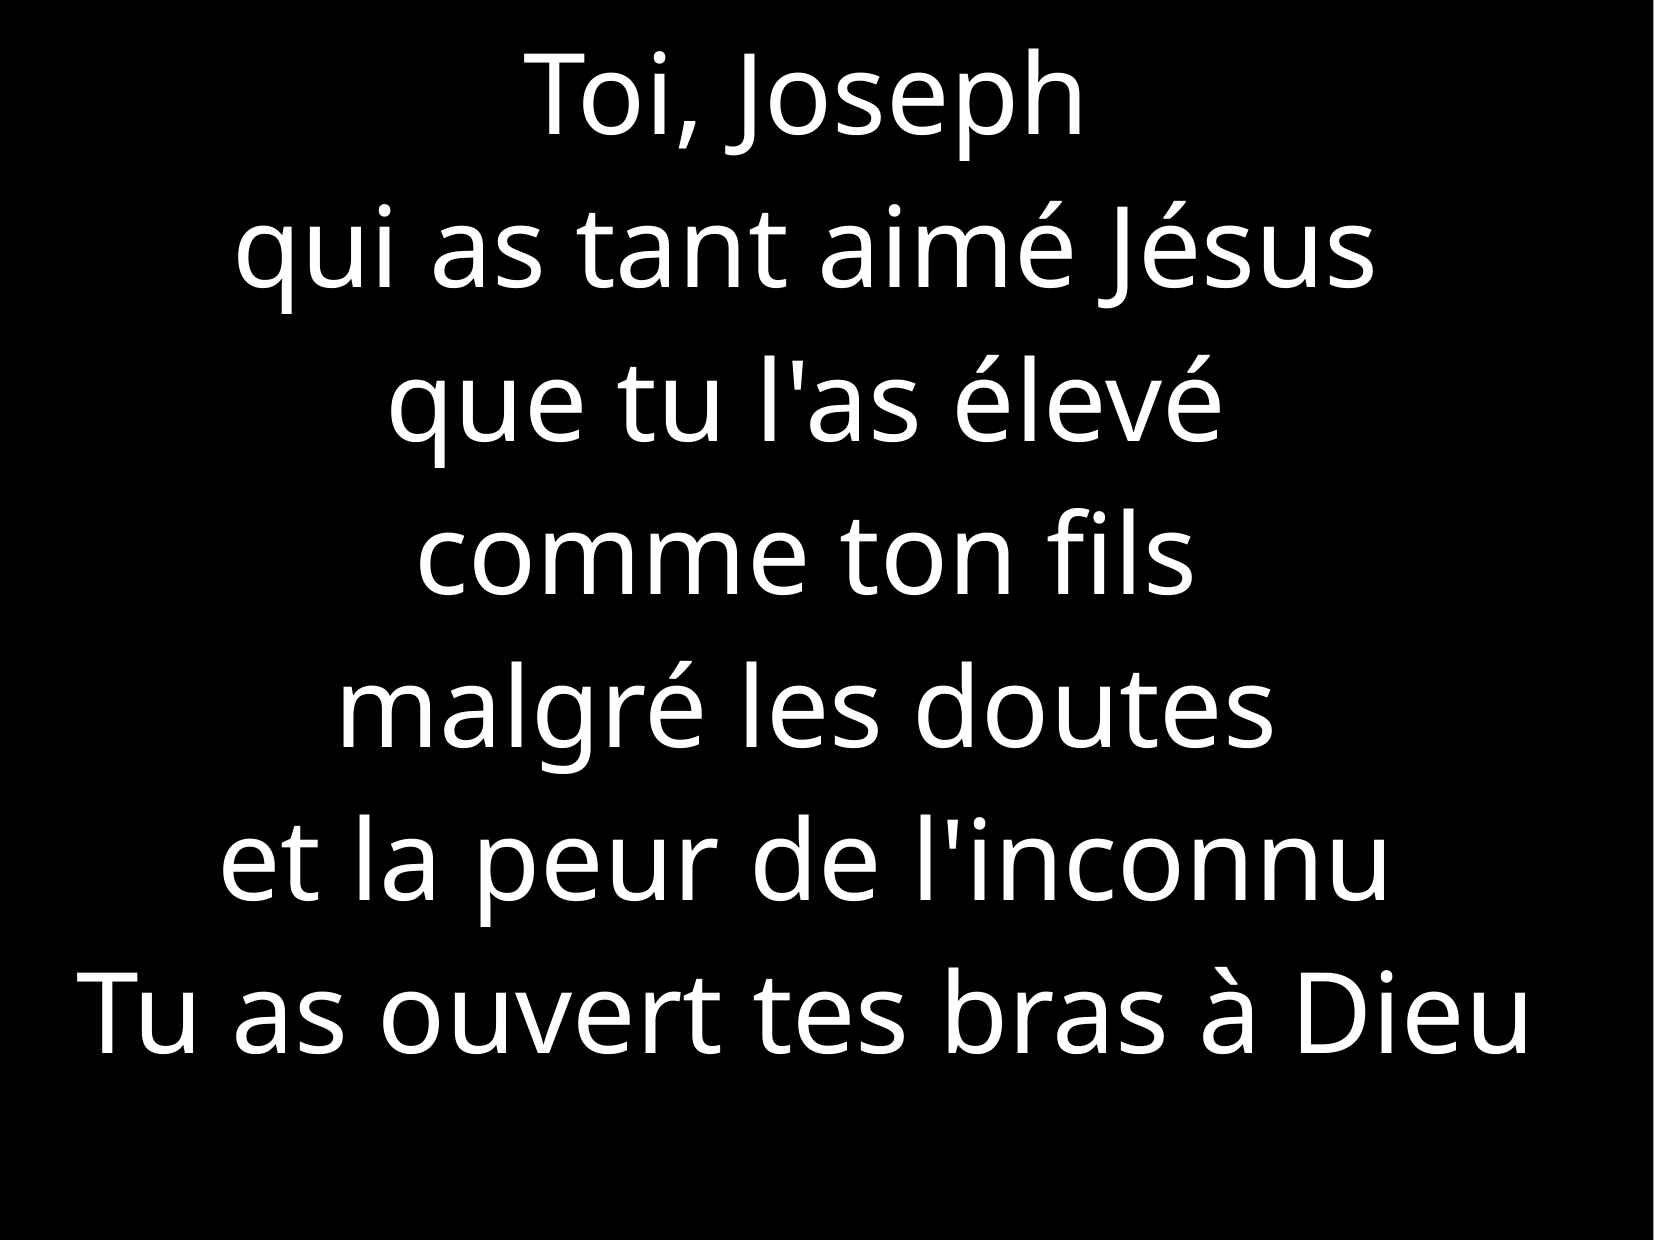

# Toi, Joseph
qui as tant aimé Jésus
que tu l'as élevé
comme ton fils
malgré les doutes
et la peur de l'inconnu
Tu as ouvert tes bras à Dieu